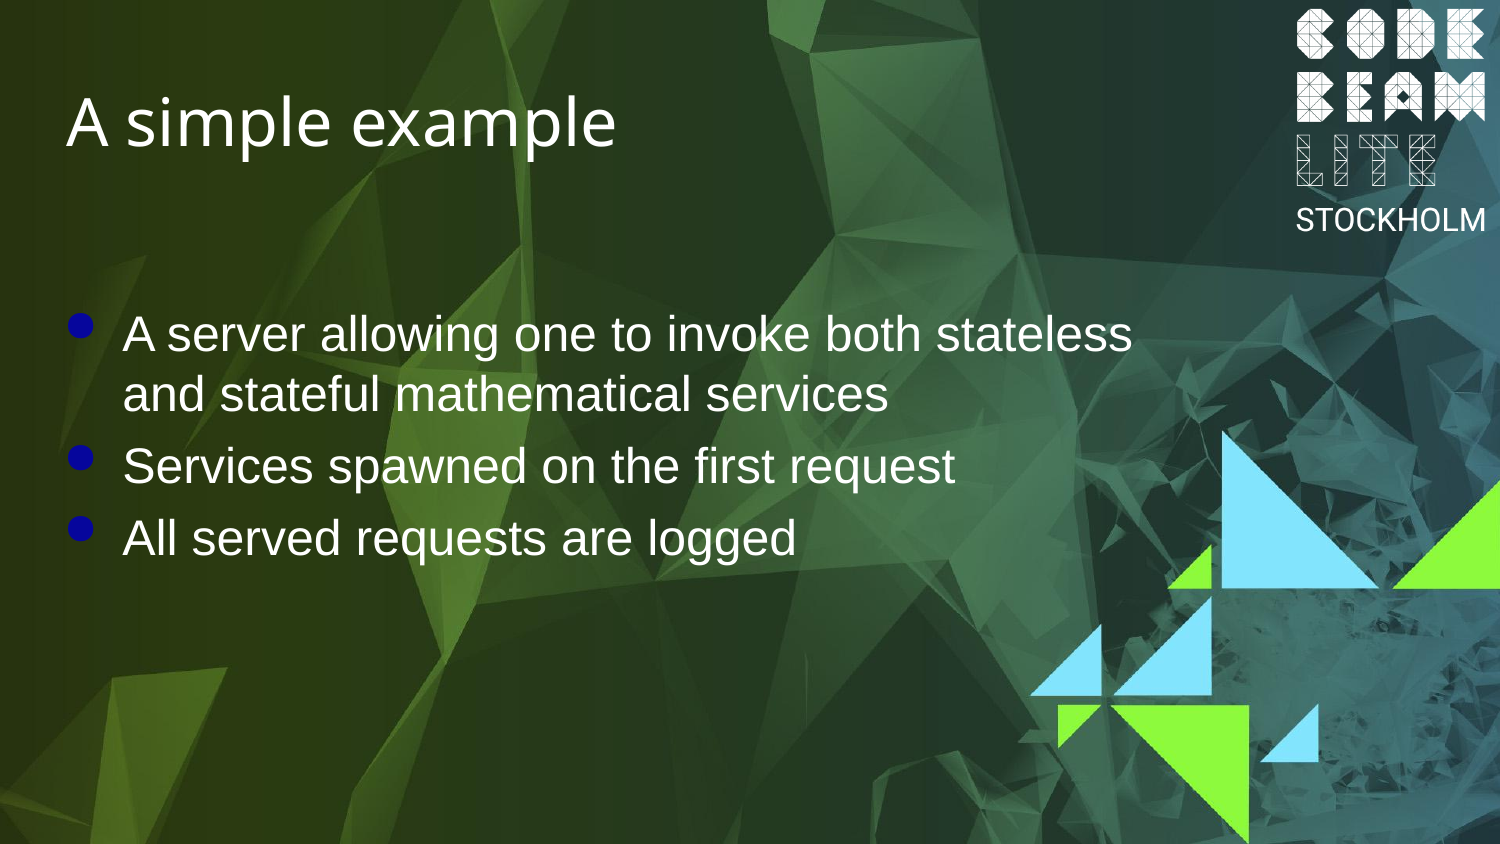

# A simple example
A server allowing one to invoke both stateless and stateful mathematical services
Services spawned on the first request
All served requests are logged